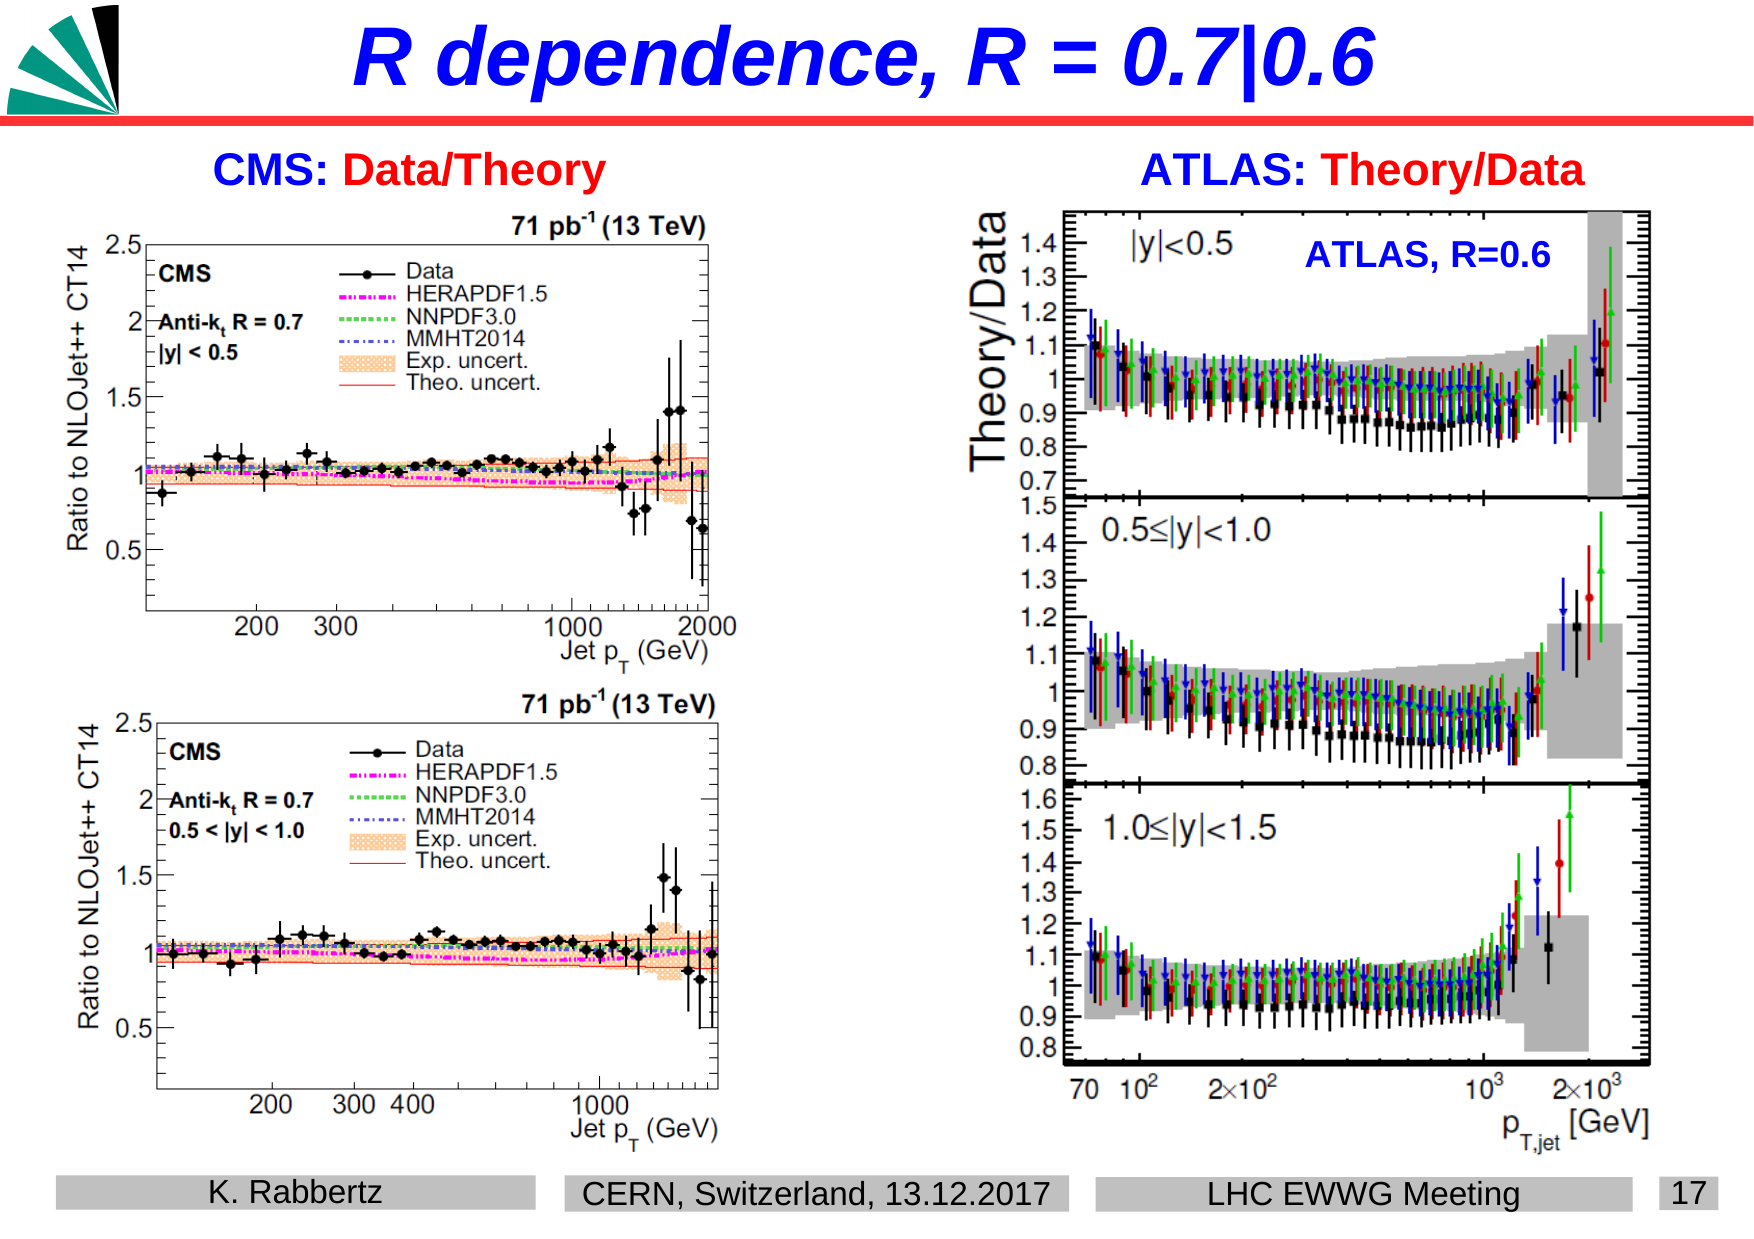

# R dependence, R = 0.7|0.6
CMS: Data/Theory
ATLAS: Theory/Data
ATLAS, R=0.6